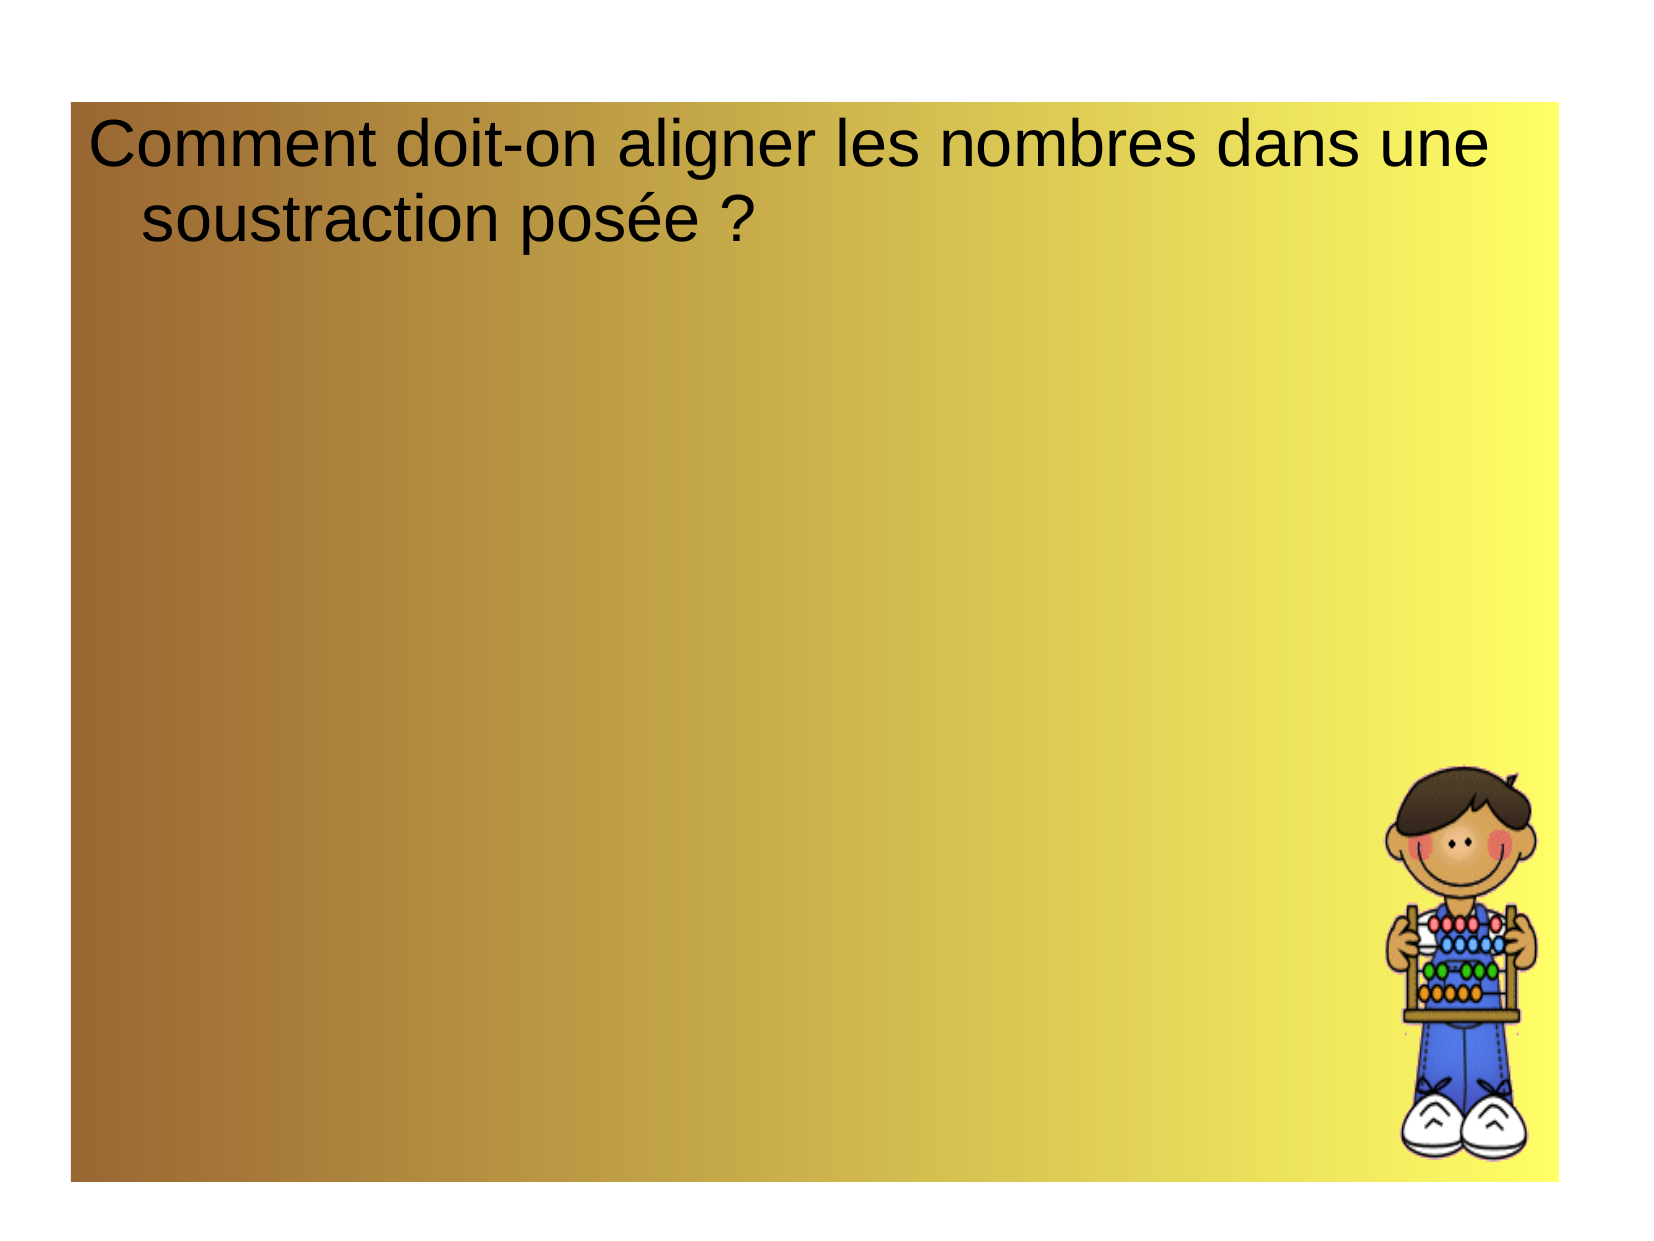

# Comment doit-on aligner les nombres dans une soustraction posée ?